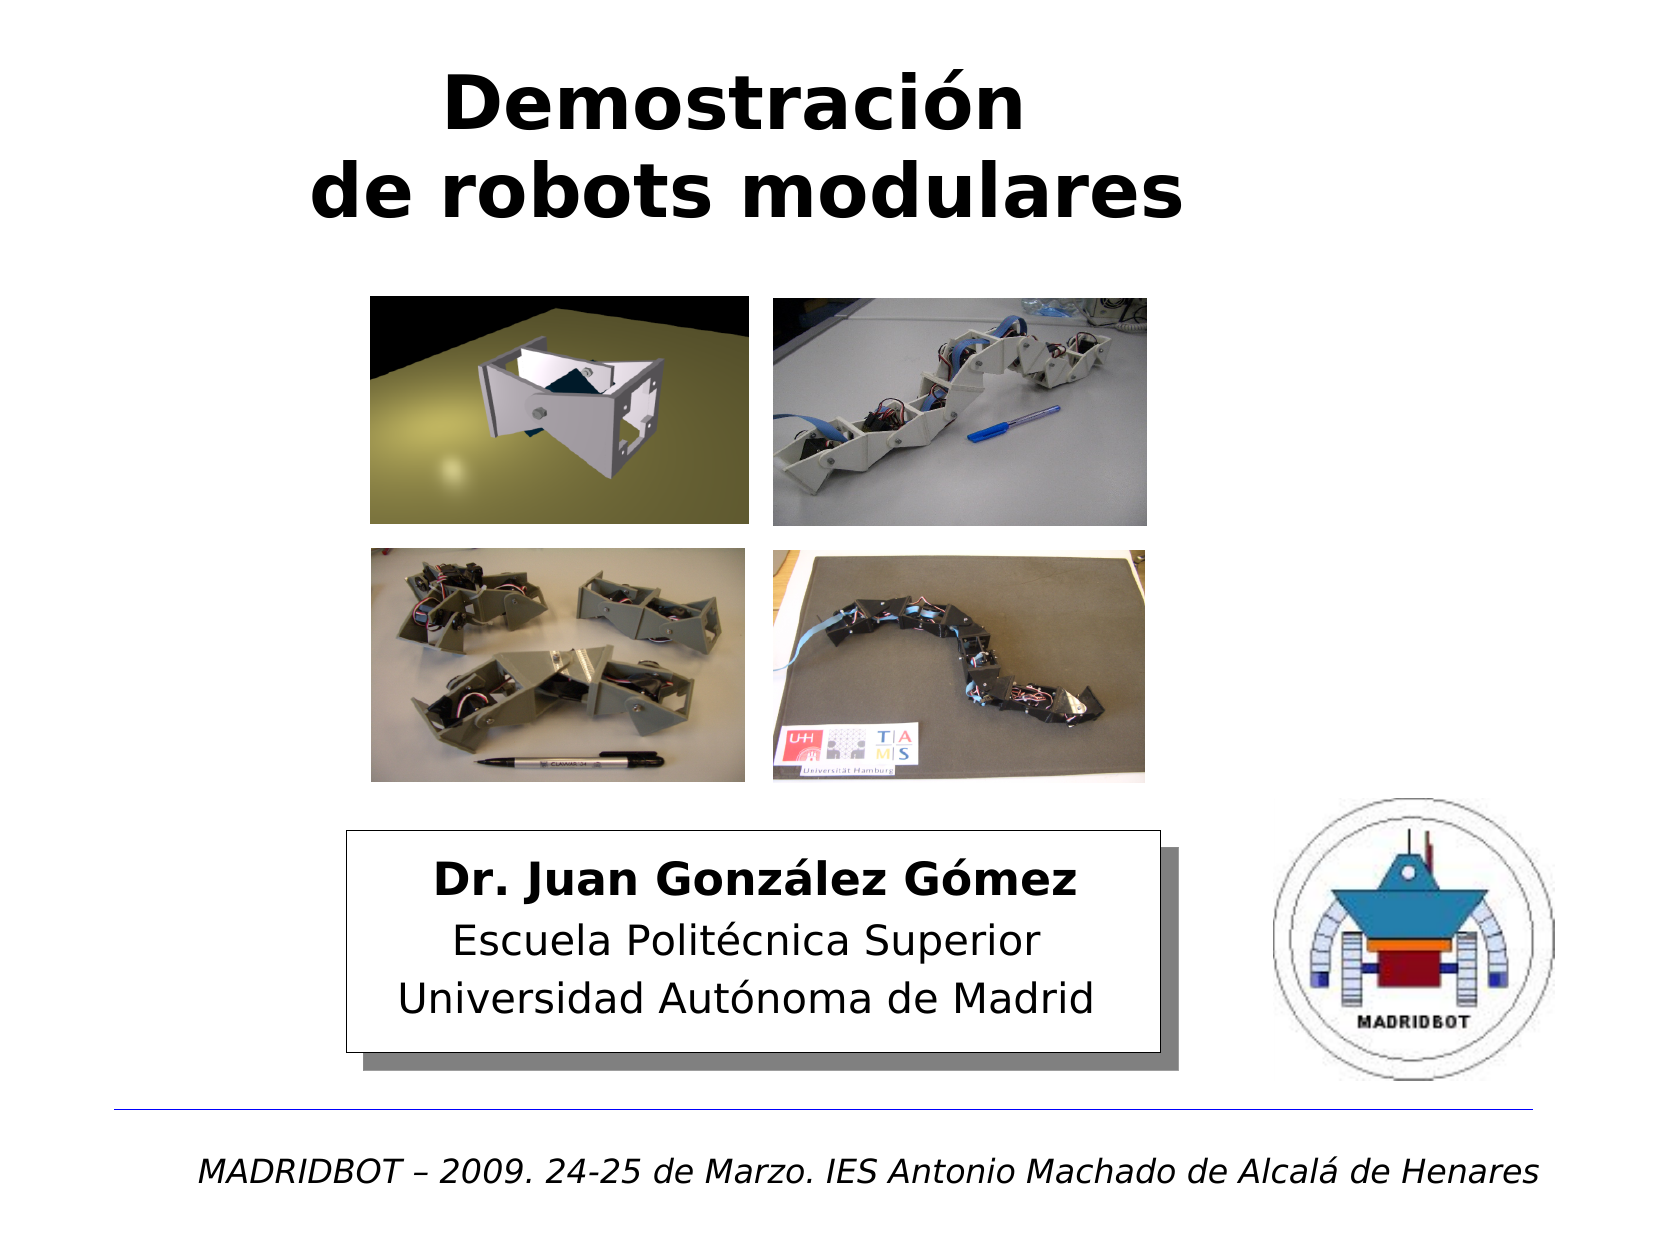

Demostración
de robots modulares
Dr. Juan González Gómez
Escuela Politécnica Superior
Universidad Autónoma de Madrid
MADRIDBOT – 2009. 24-25 de Marzo. IES Antonio Machado de Alcalá de Henares